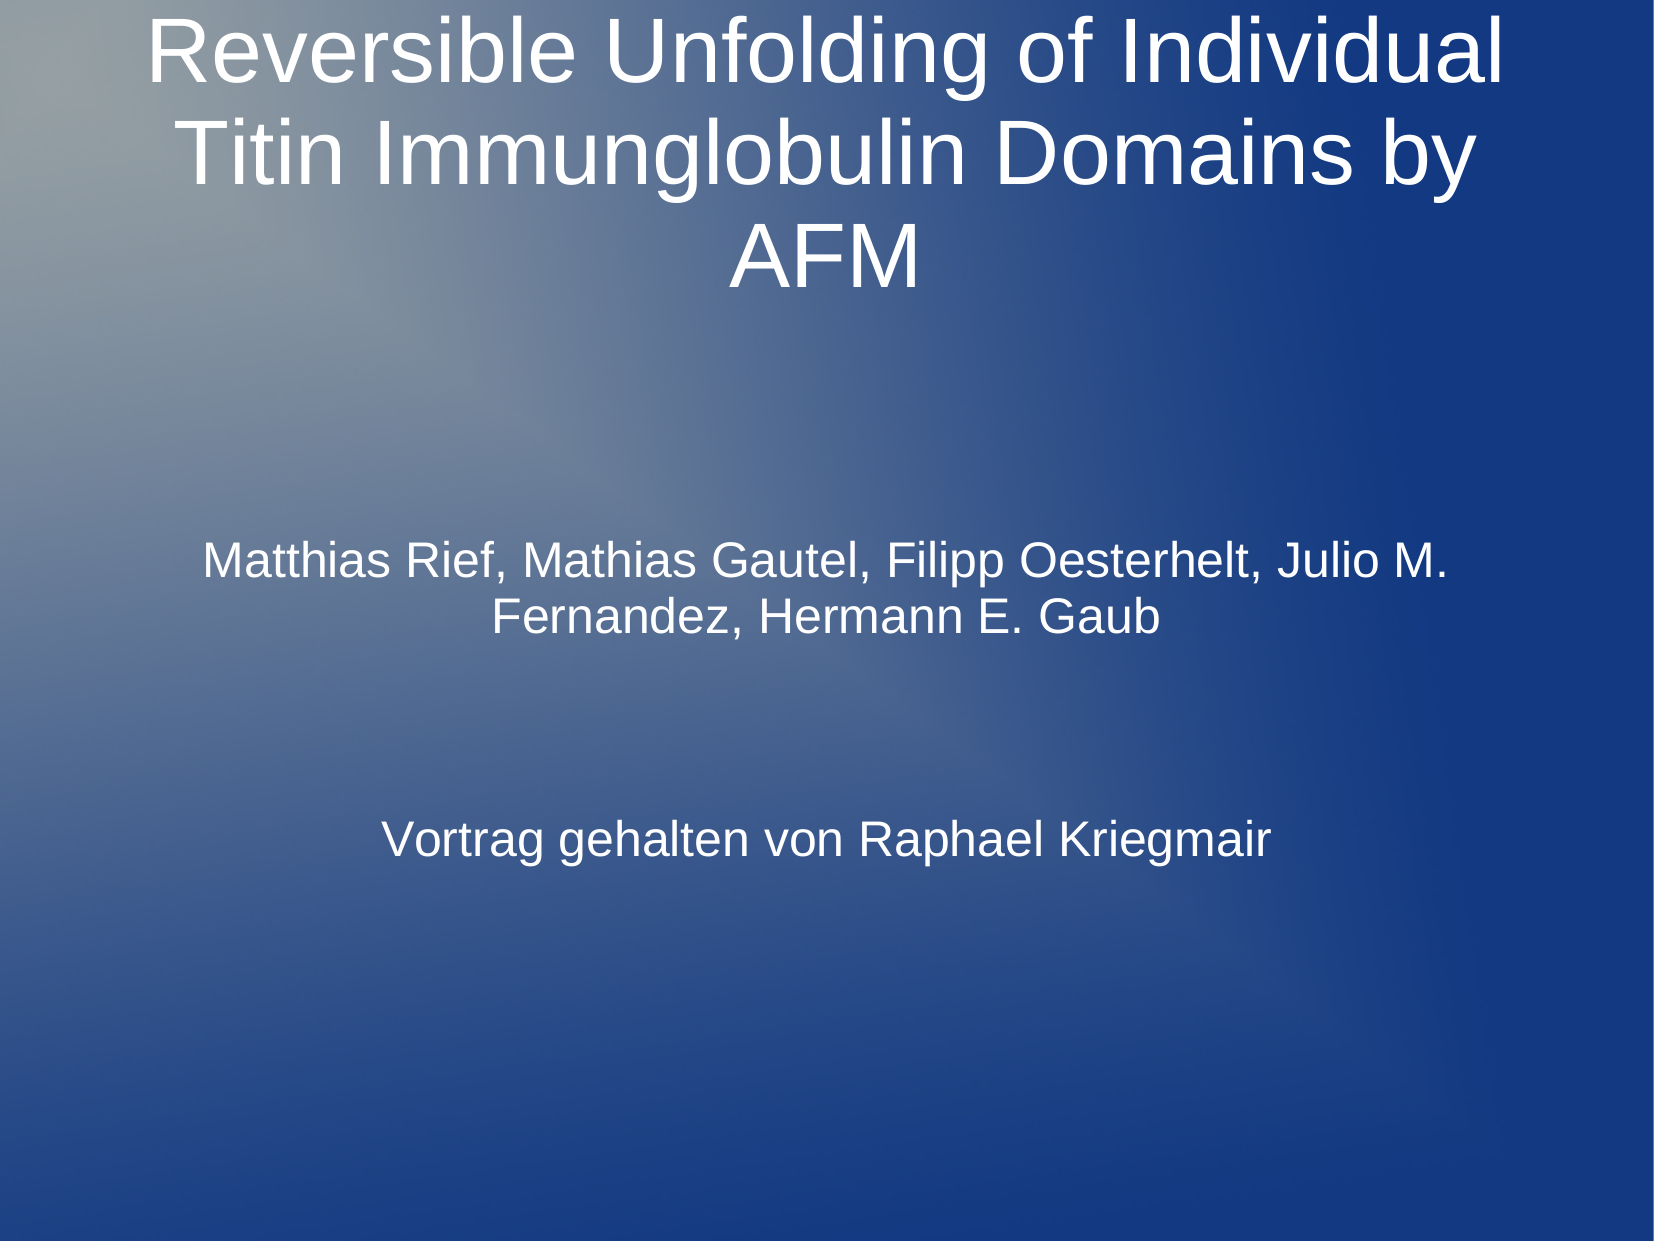

# Reversible Unfolding of Individual Titin Immunglobulin Domains by AFM
Matthias Rief, Mathias Gautel, Filipp Oesterhelt, Julio M. Fernandez, Hermann E. Gaub
Vortrag gehalten von Raphael Kriegmair